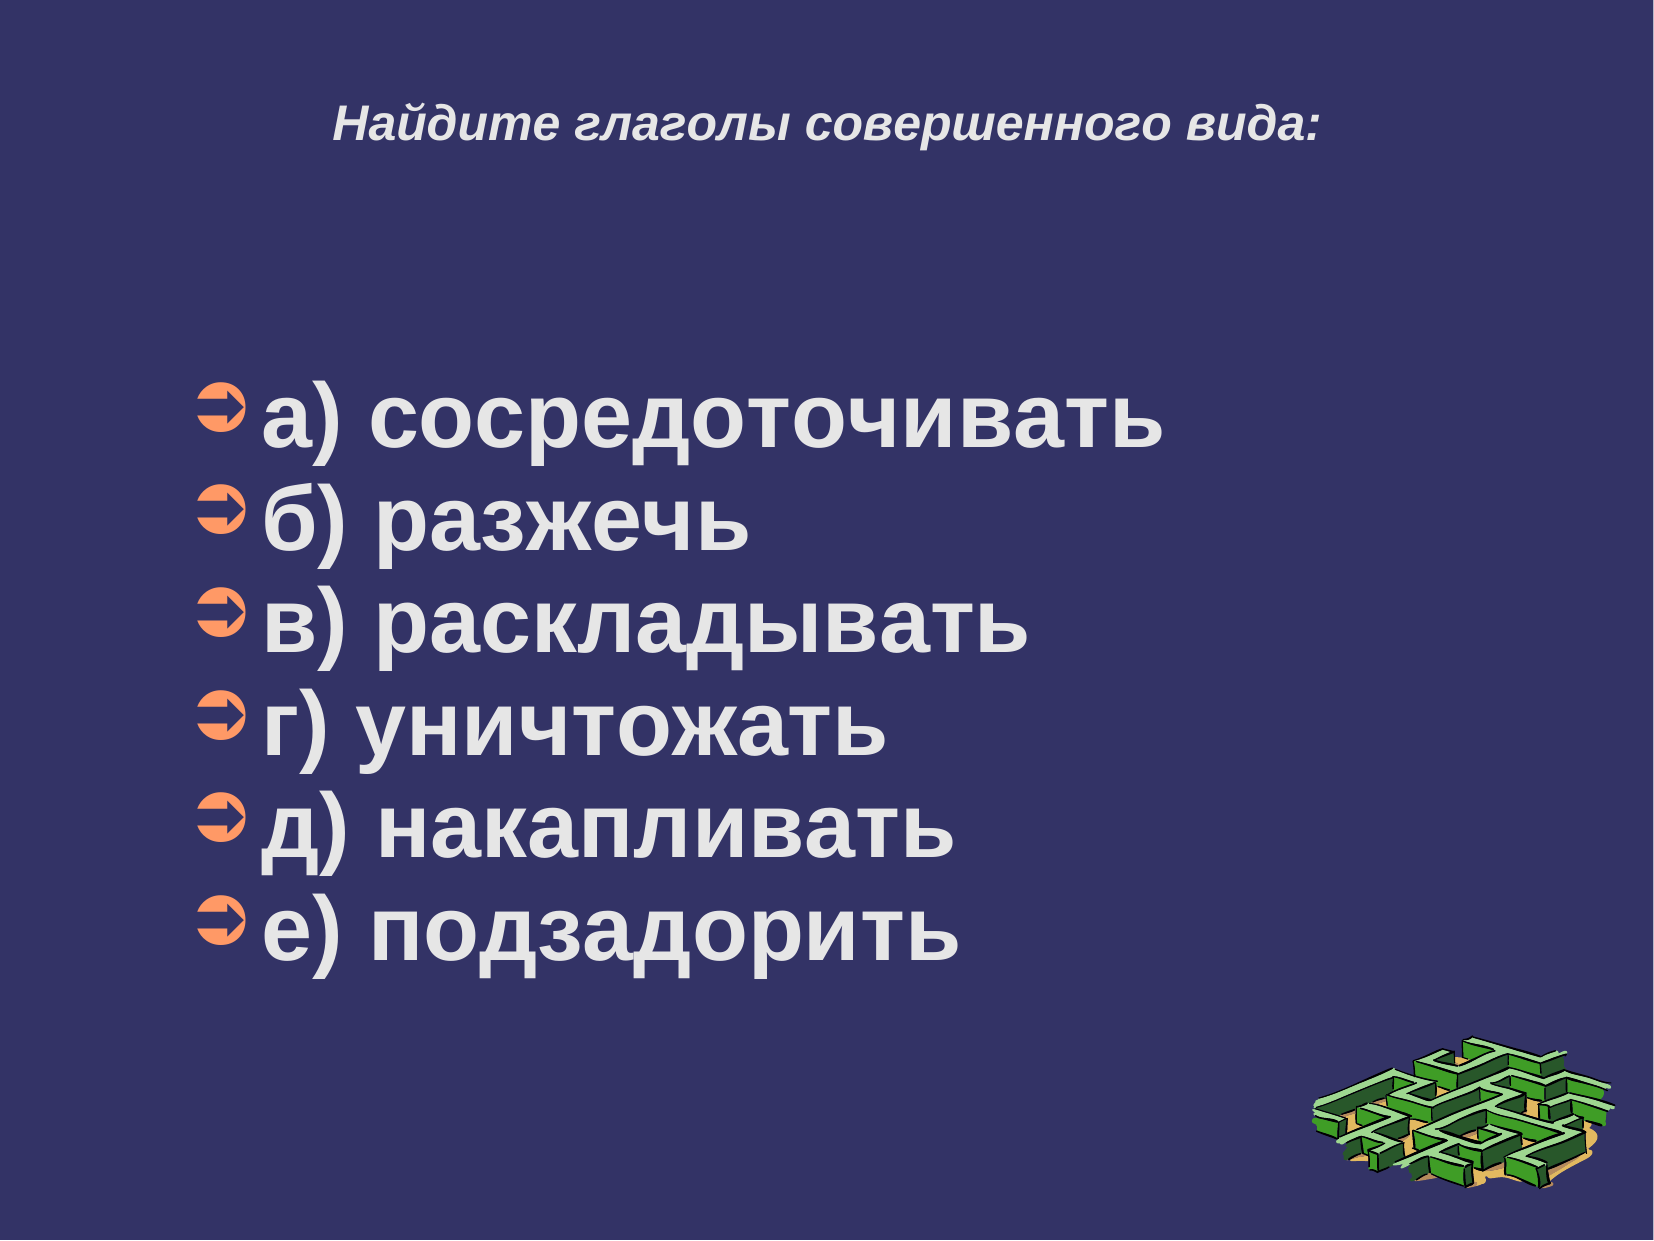

# Найдите глаголы совершенного вида:
а) сосредоточивать
б) разжечь
в) раскладывать
г) уничтожать
д) накапливать
е) подзадорить